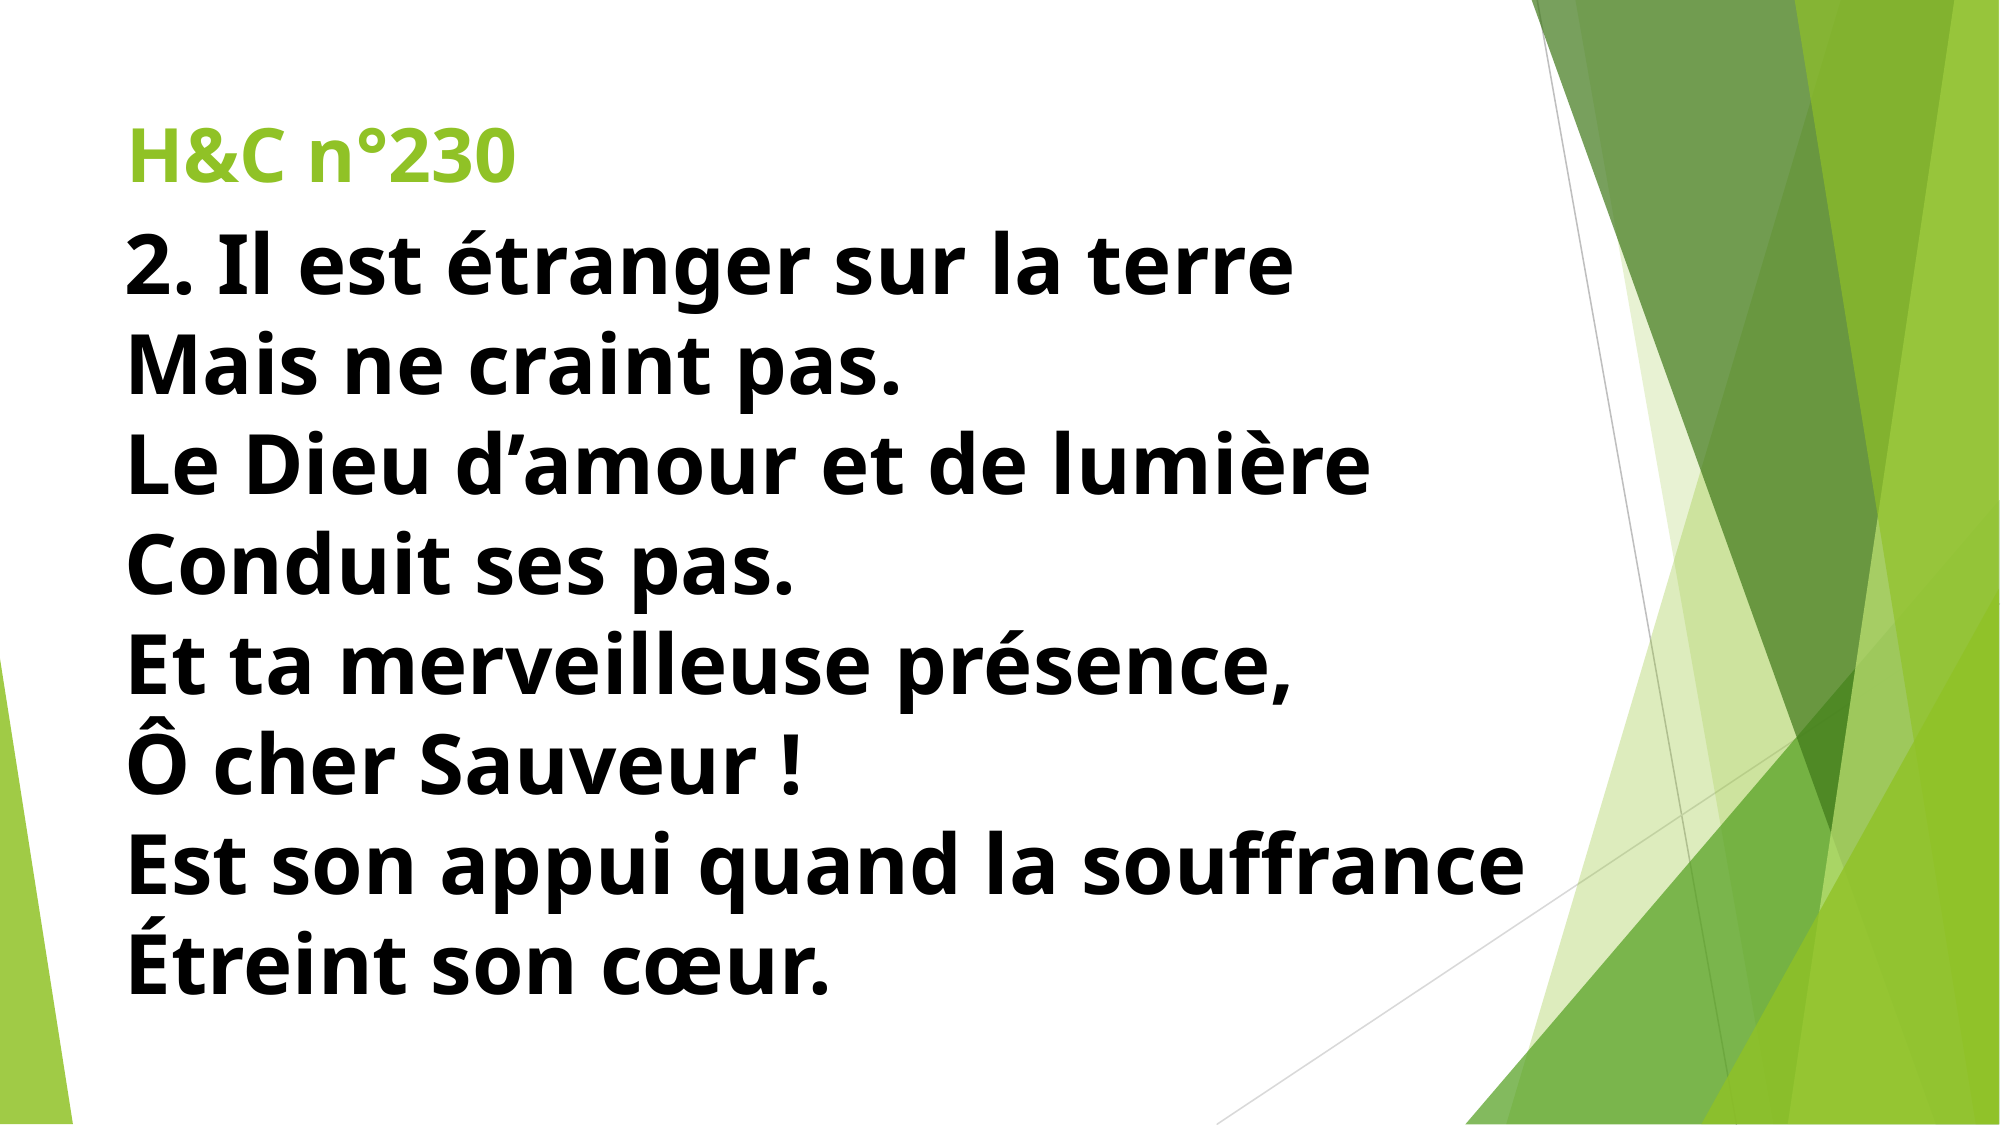

H&C n°230
2. Il est étranger sur la terre
Mais ne craint pas.
Le Dieu d’amour et de lumière
Conduit ses pas.
Et ta merveilleuse présence,
Ô cher Sauveur !
Est son appui quand la souffrance
Étreint son cœur.